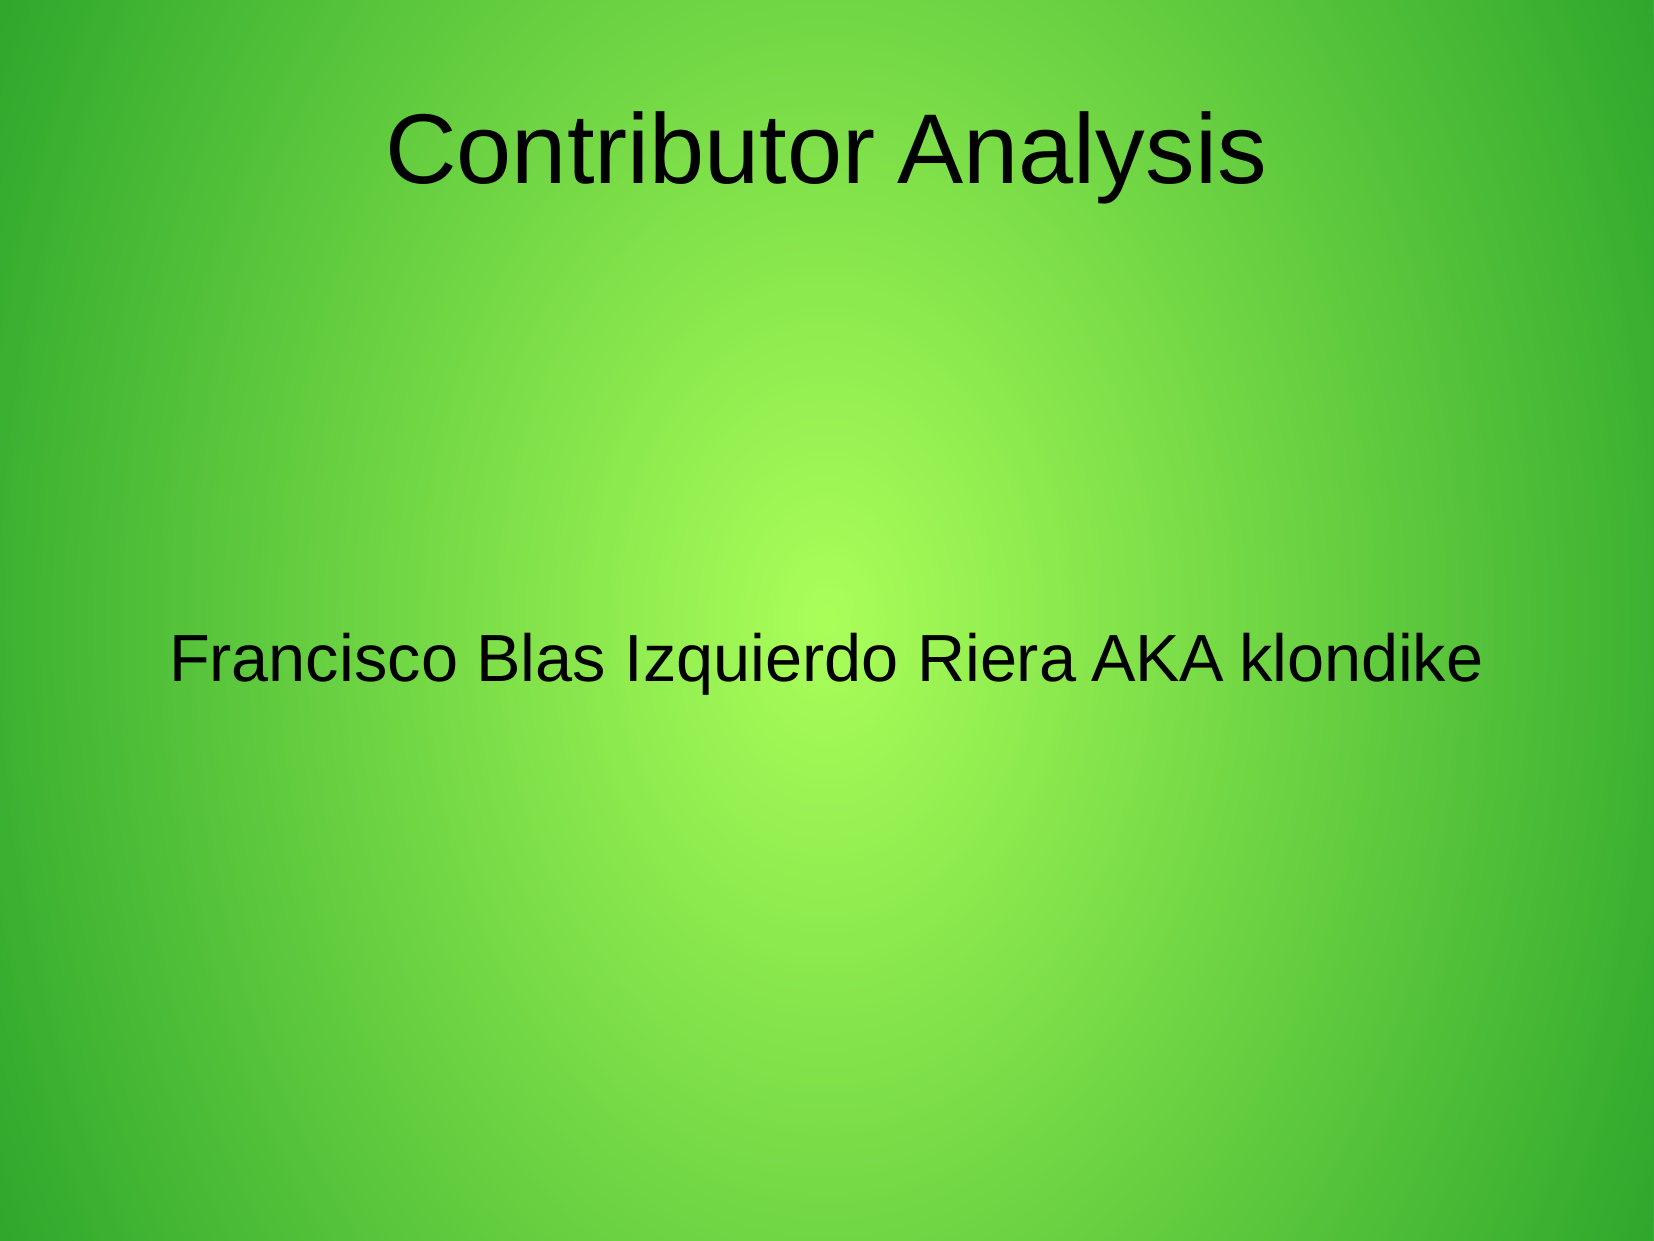

# Contributor Analysis
Francisco Blas Izquierdo Riera AKA klondike